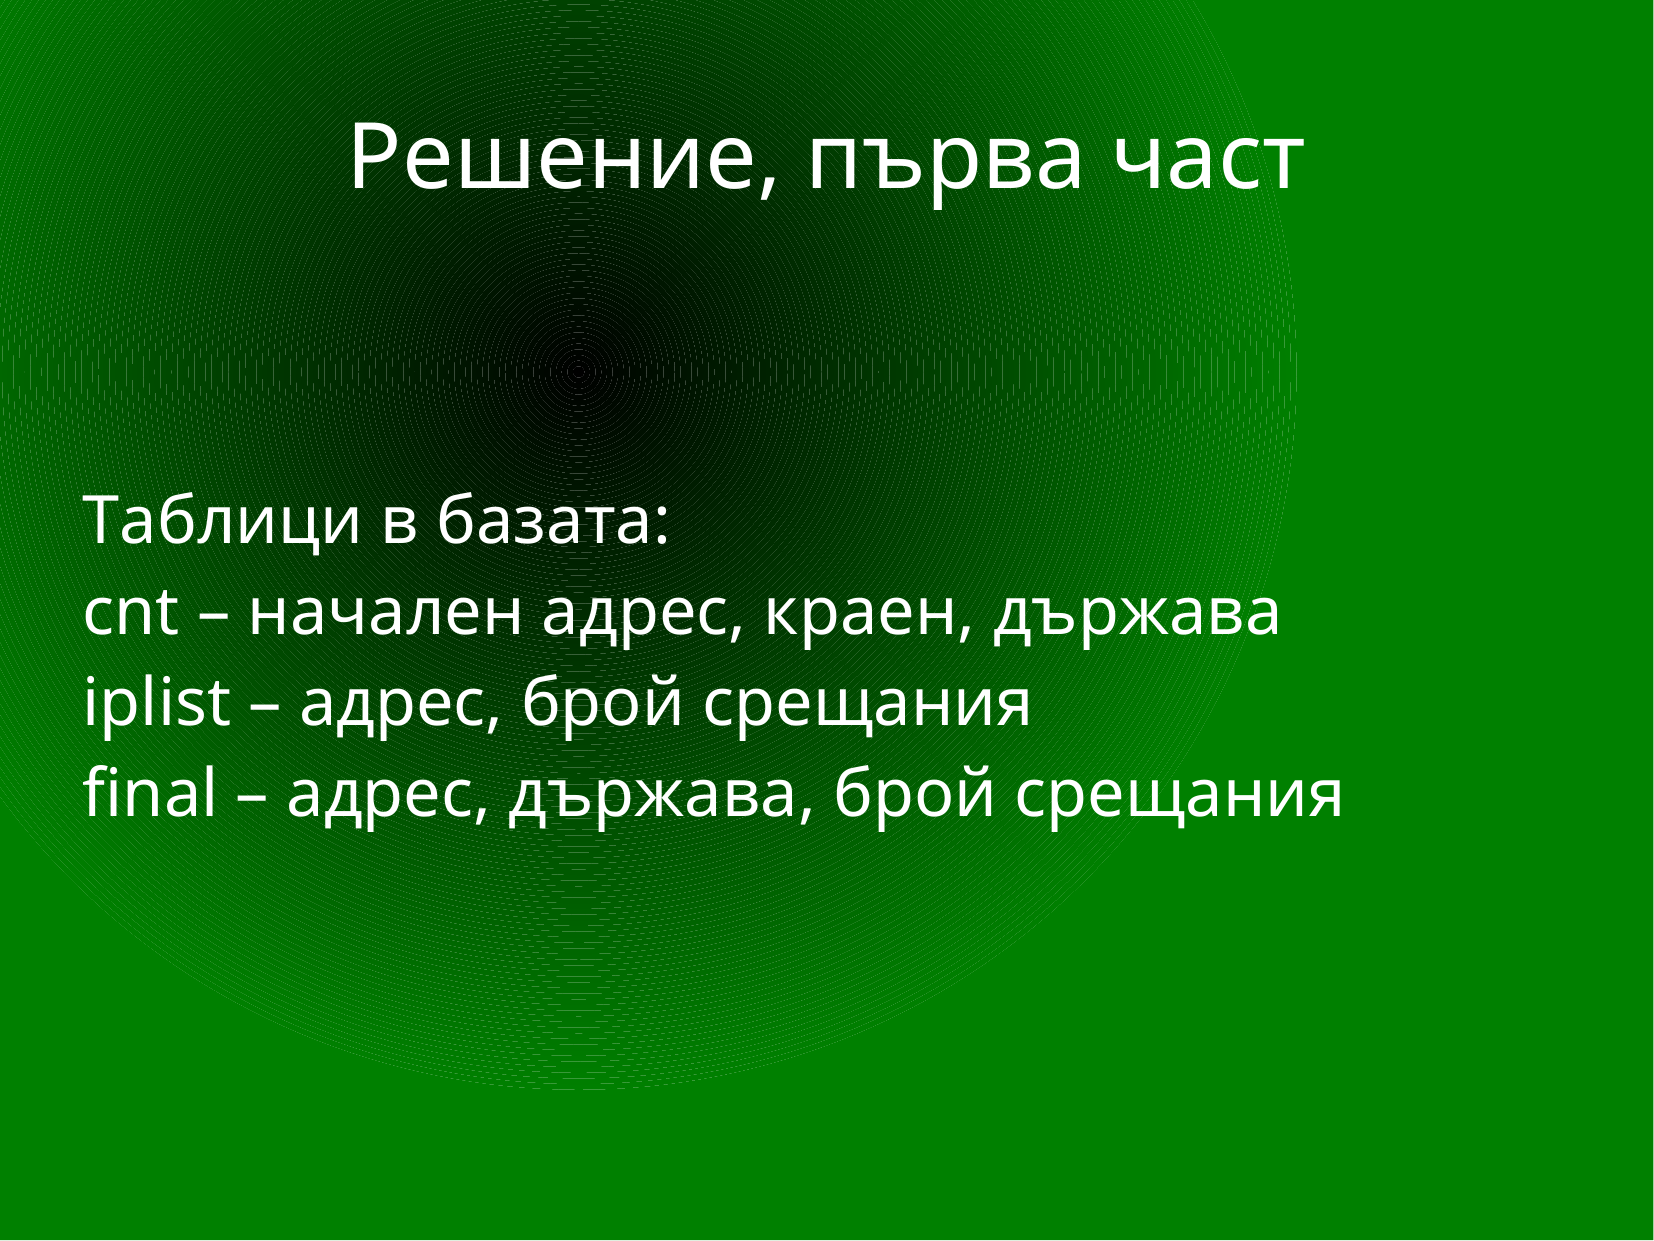

# Решение, първа част
Таблици в базата:
cnt – начален адрес, краен, държава
iplist – адрес, брой срещания
final – адрес, държава, брой срещания